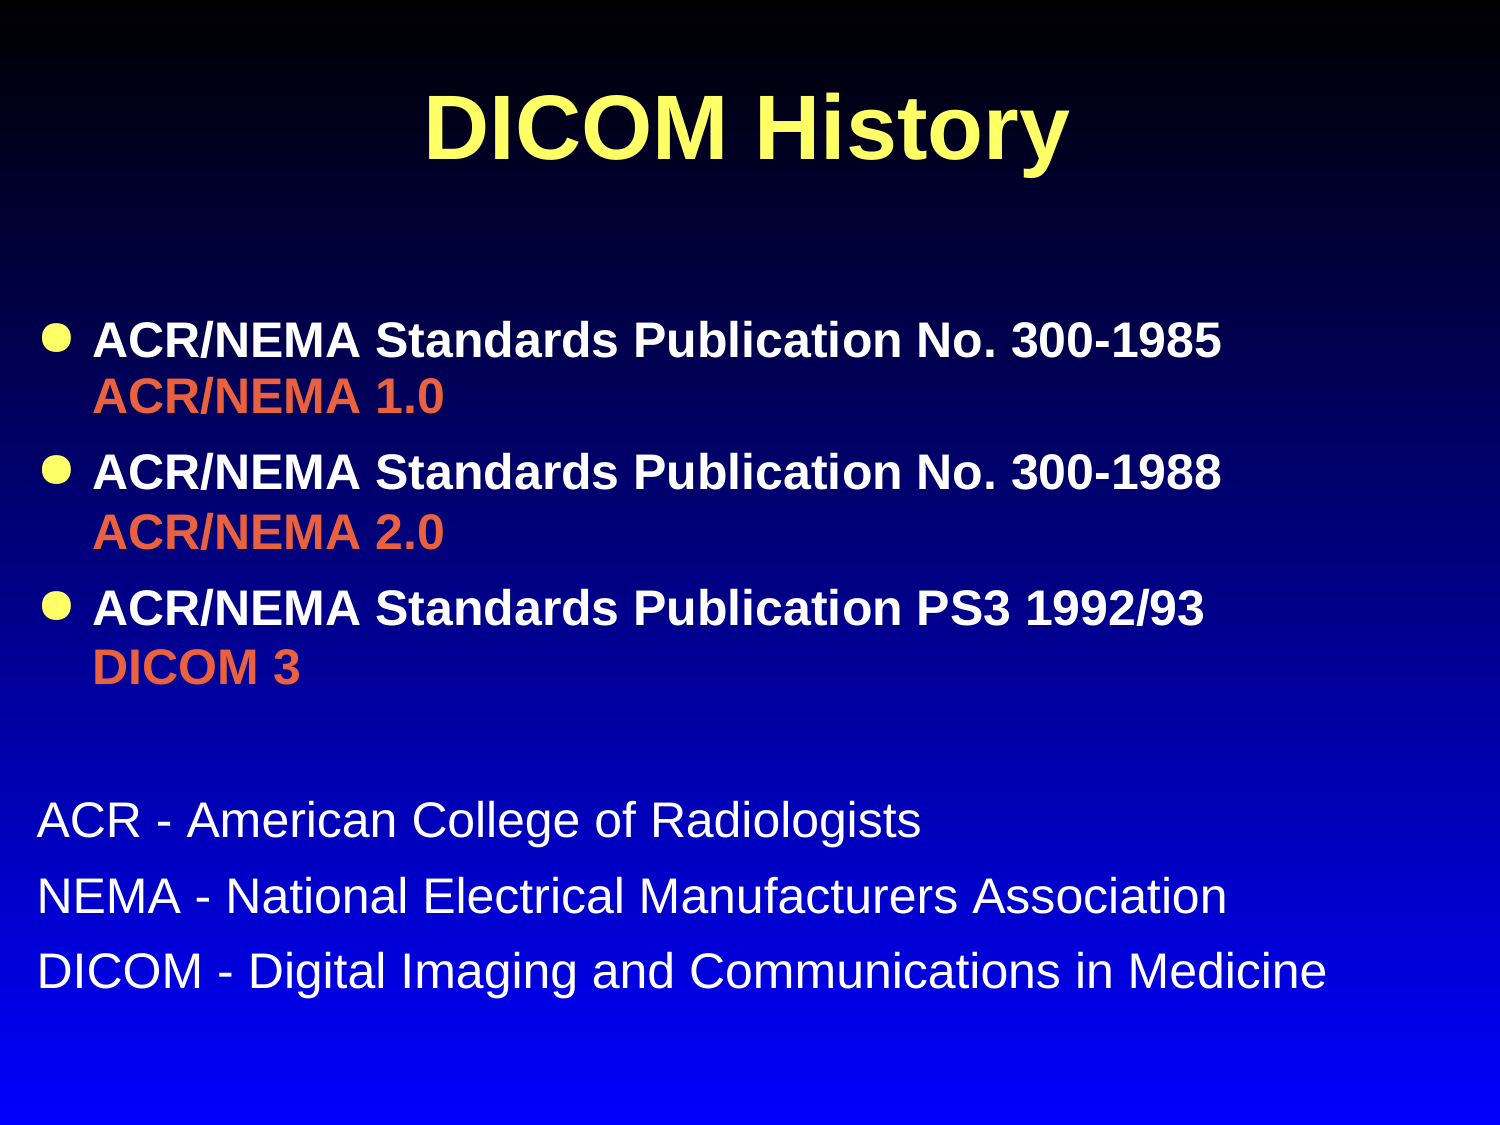

# DICOM History
ACR/NEMA Standards Publication No. 300-1985 ACR/NEMA 1.0
ACR/NEMA Standards Publication No. 300-1988 ACR/NEMA 2.0
ACR/NEMA Standards Publication PS3 1992/93 DICOM 3
ACR - American College of Radiologists
NEMA - National Electrical Manufacturers Association
DICOM - Digital Imaging and Communications in Medicine